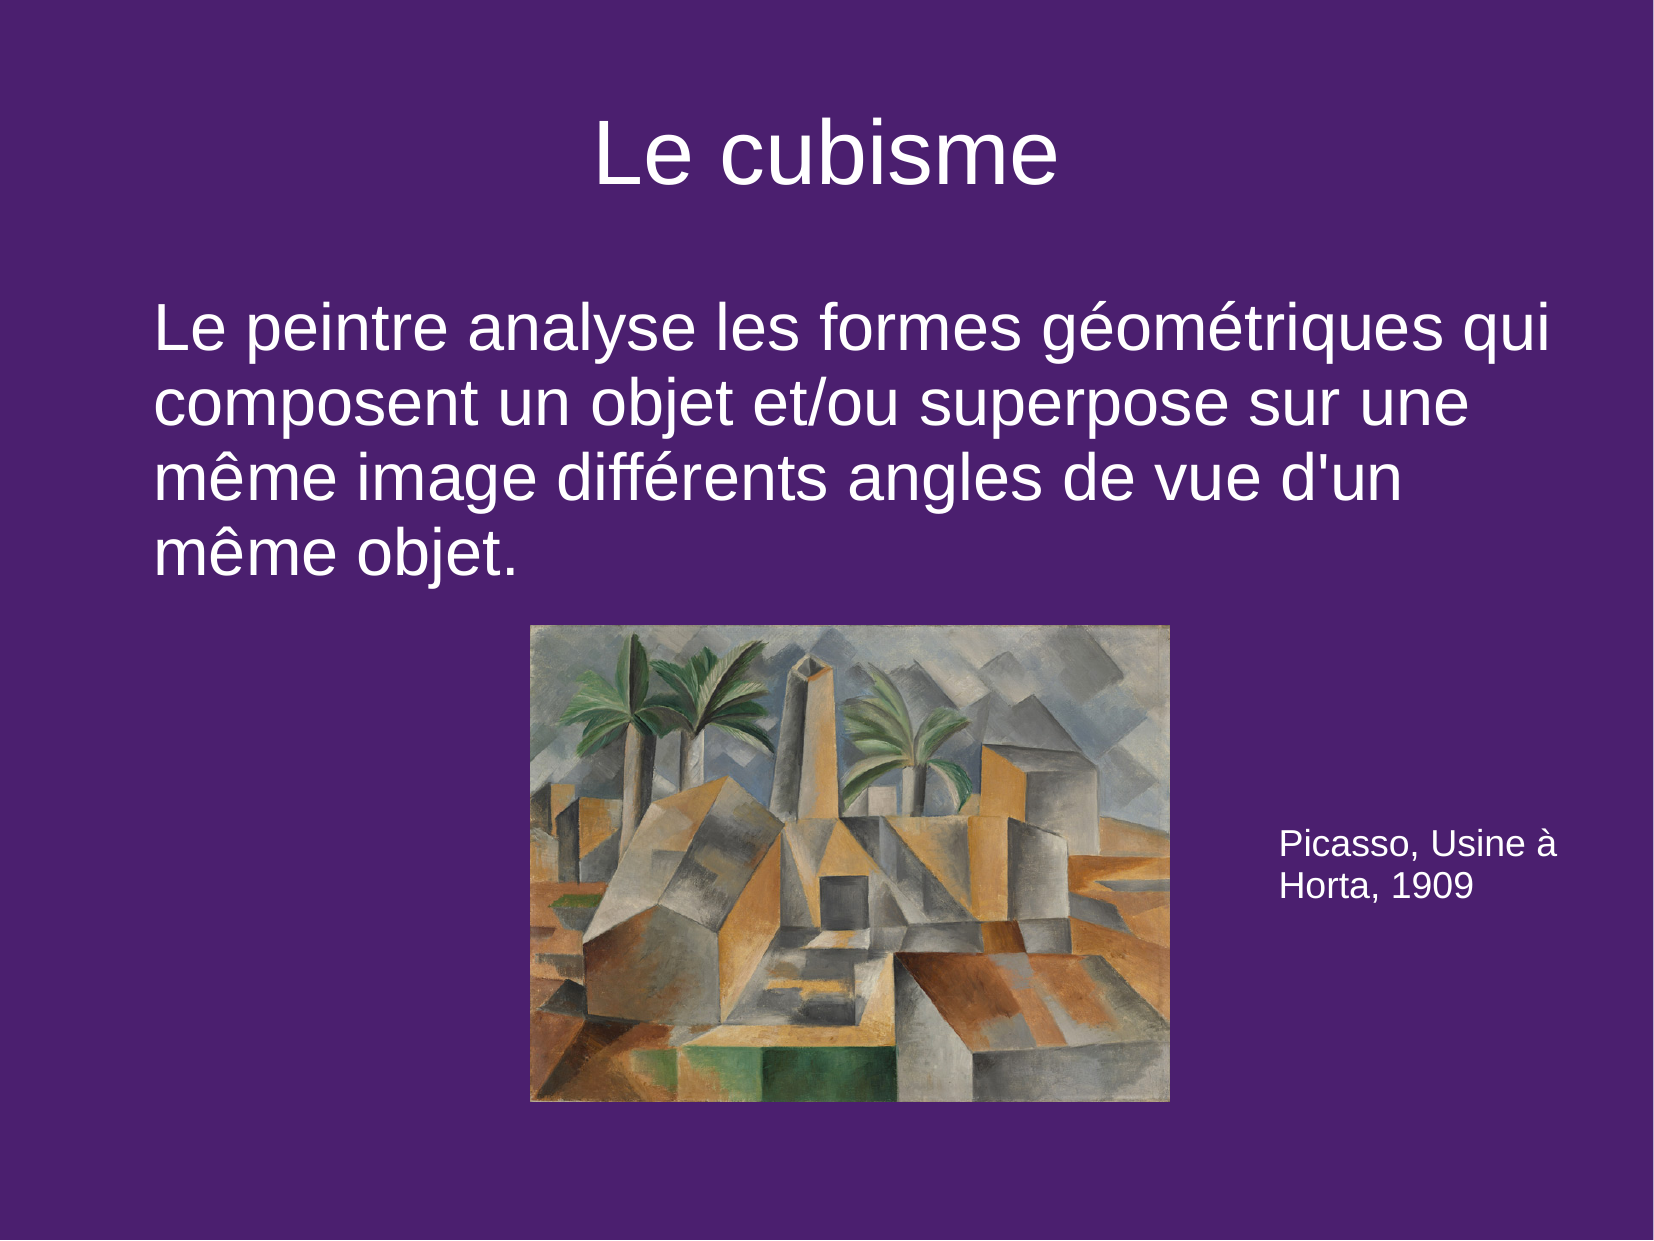

# Le cubisme
Le peintre analyse les formes géométriques qui composent un objet et/ou superpose sur une même image différents angles de vue d'un même objet.
Picasso, Usine à Horta, 1909